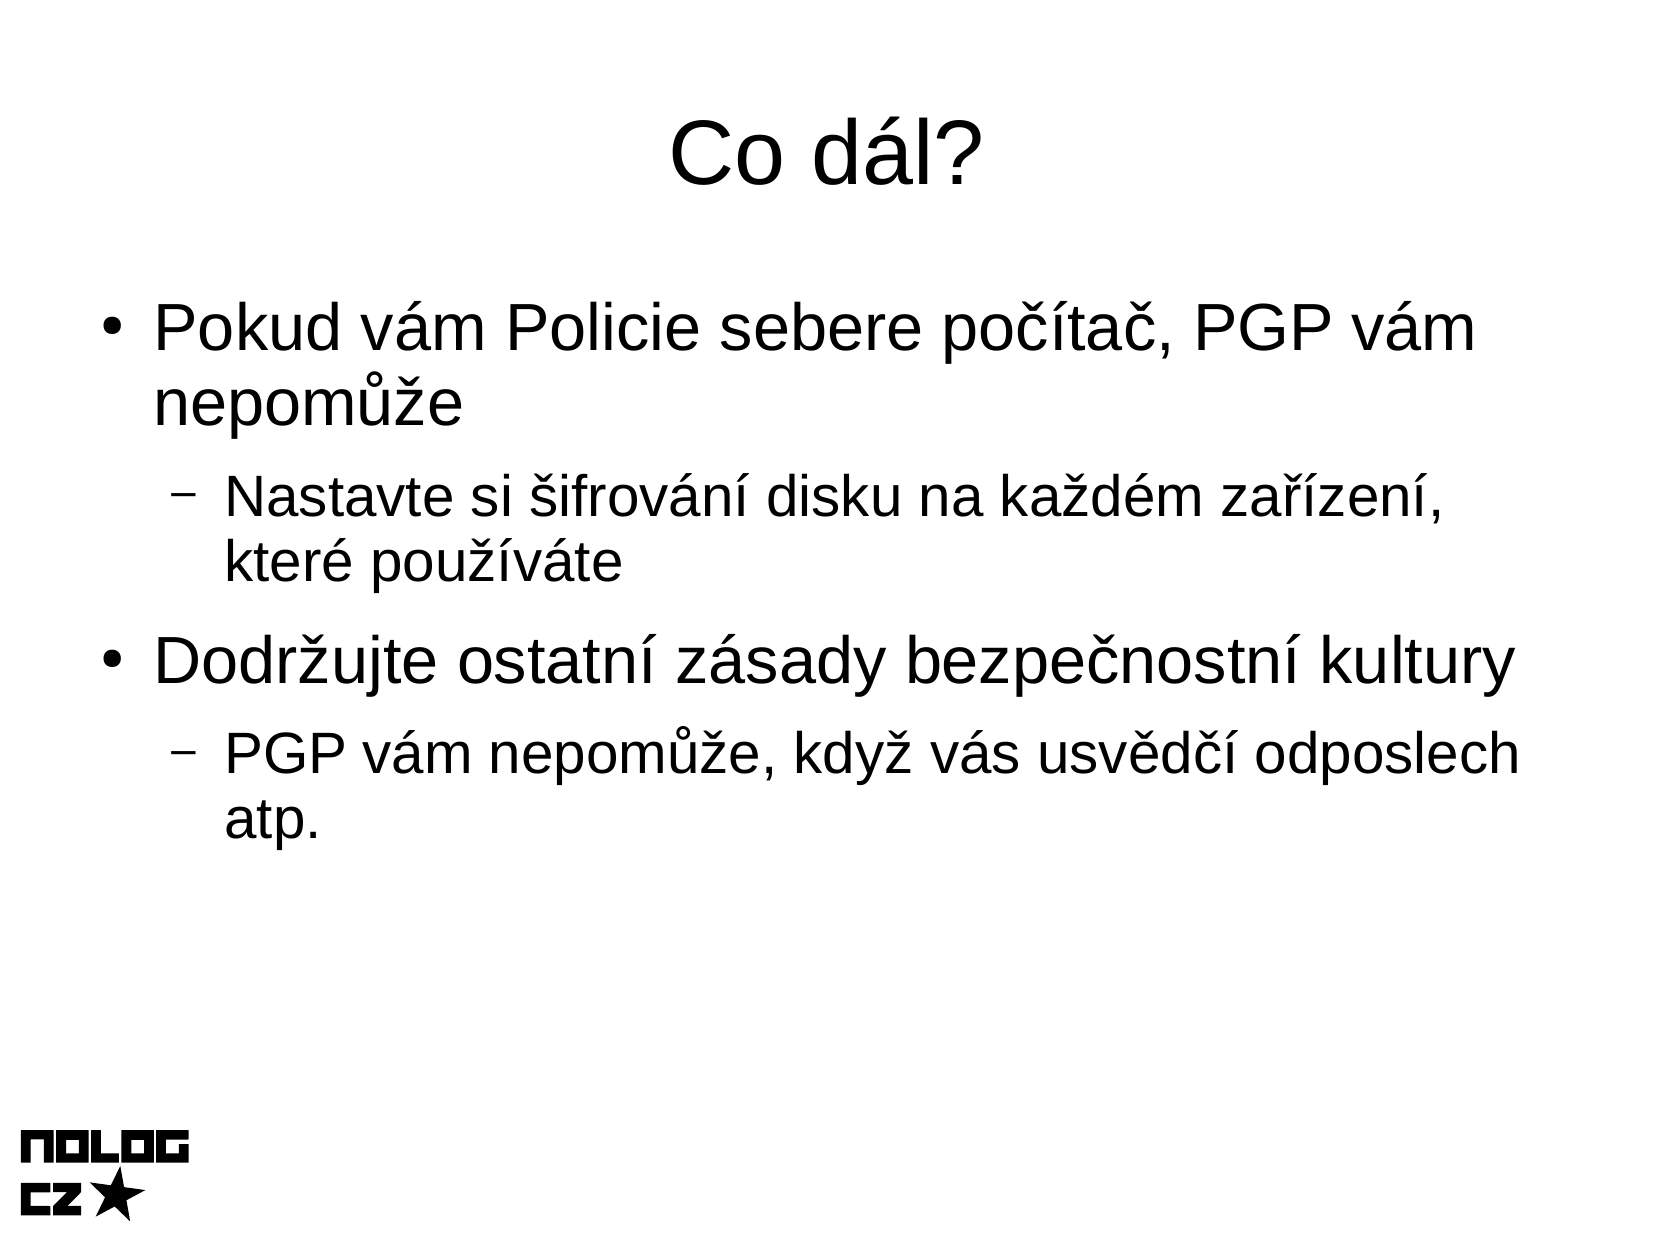

# Co dál?
Pokud vám Policie sebere počítač, PGP vám nepomůže
Nastavte si šifrování disku na každém zařízení, které používáte
Dodržujte ostatní zásady bezpečnostní kultury
PGP vám nepomůže, když vás usvědčí odposlech atp.